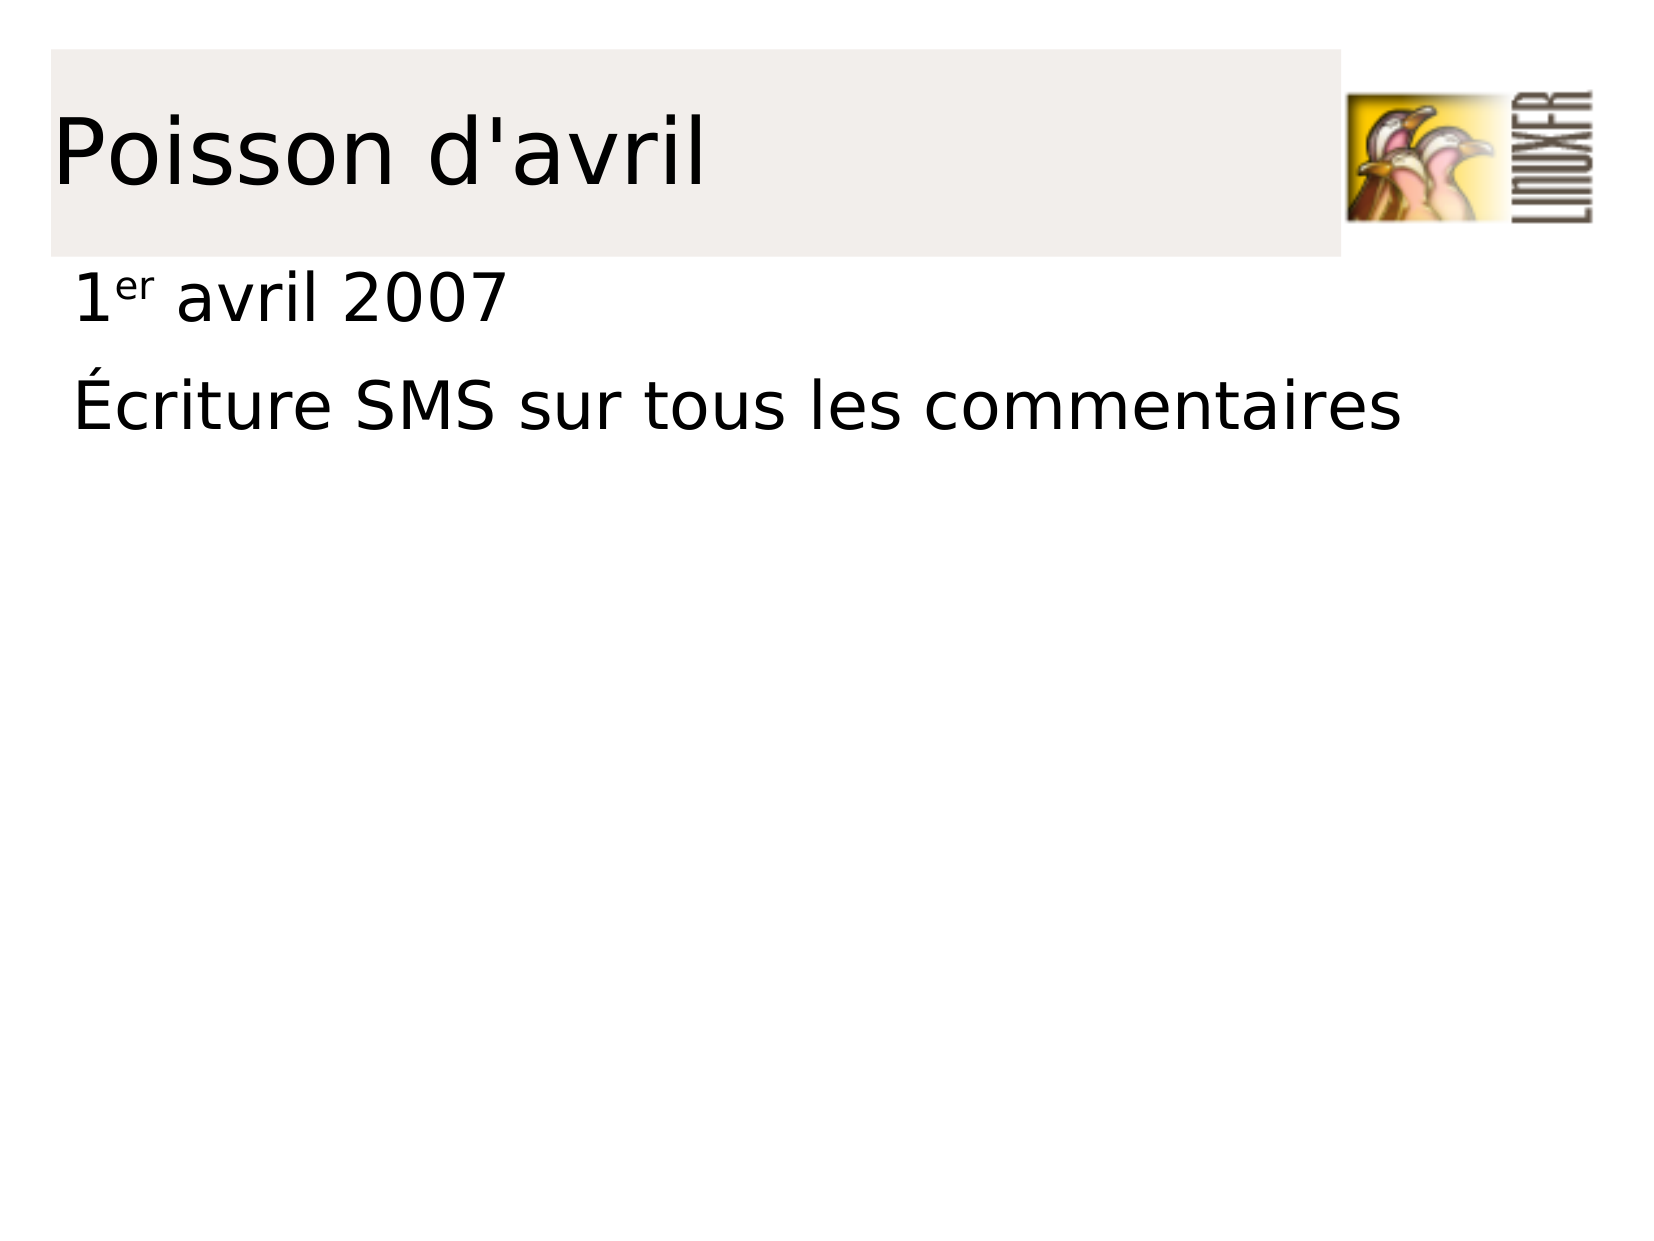

# Poisson d'avril
1er avril 2007
Écriture SMS sur tous les commentaires